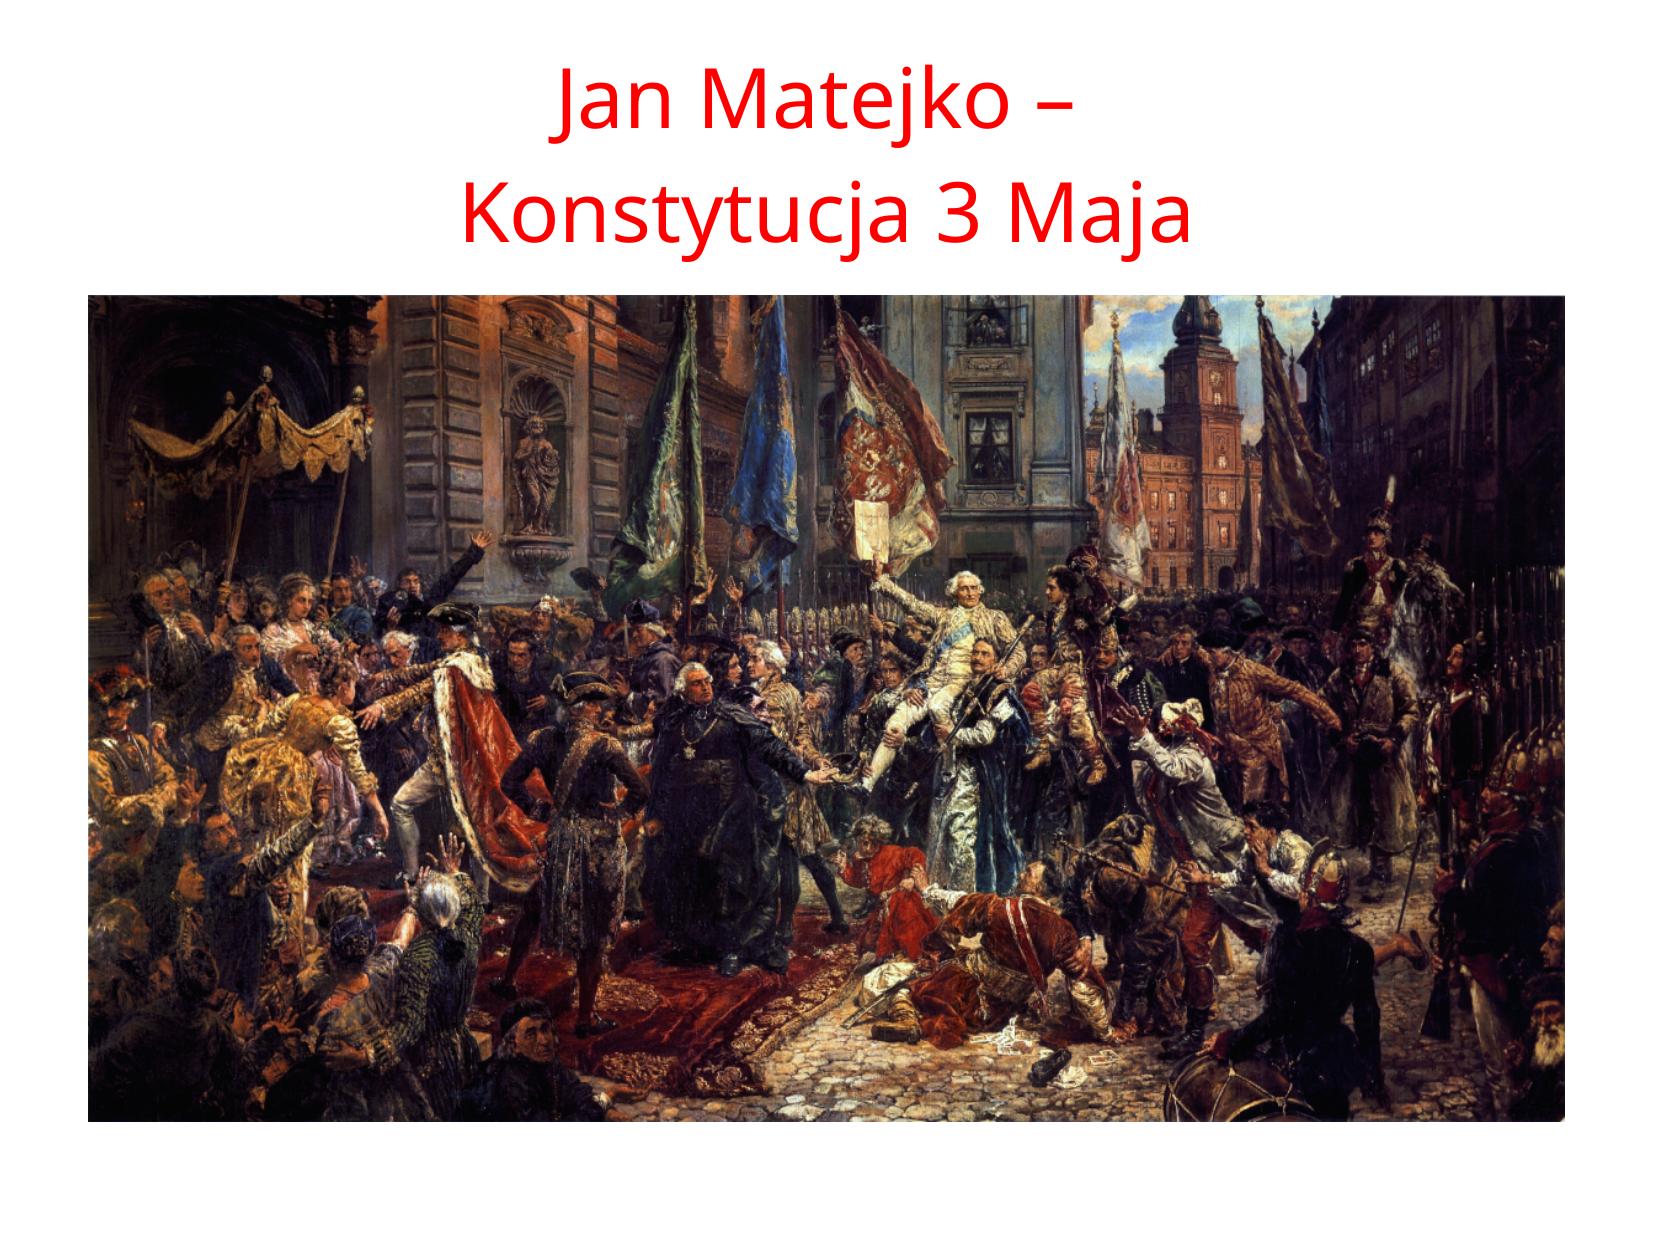

# Jan Matejko – Konstytucja 3 Maja